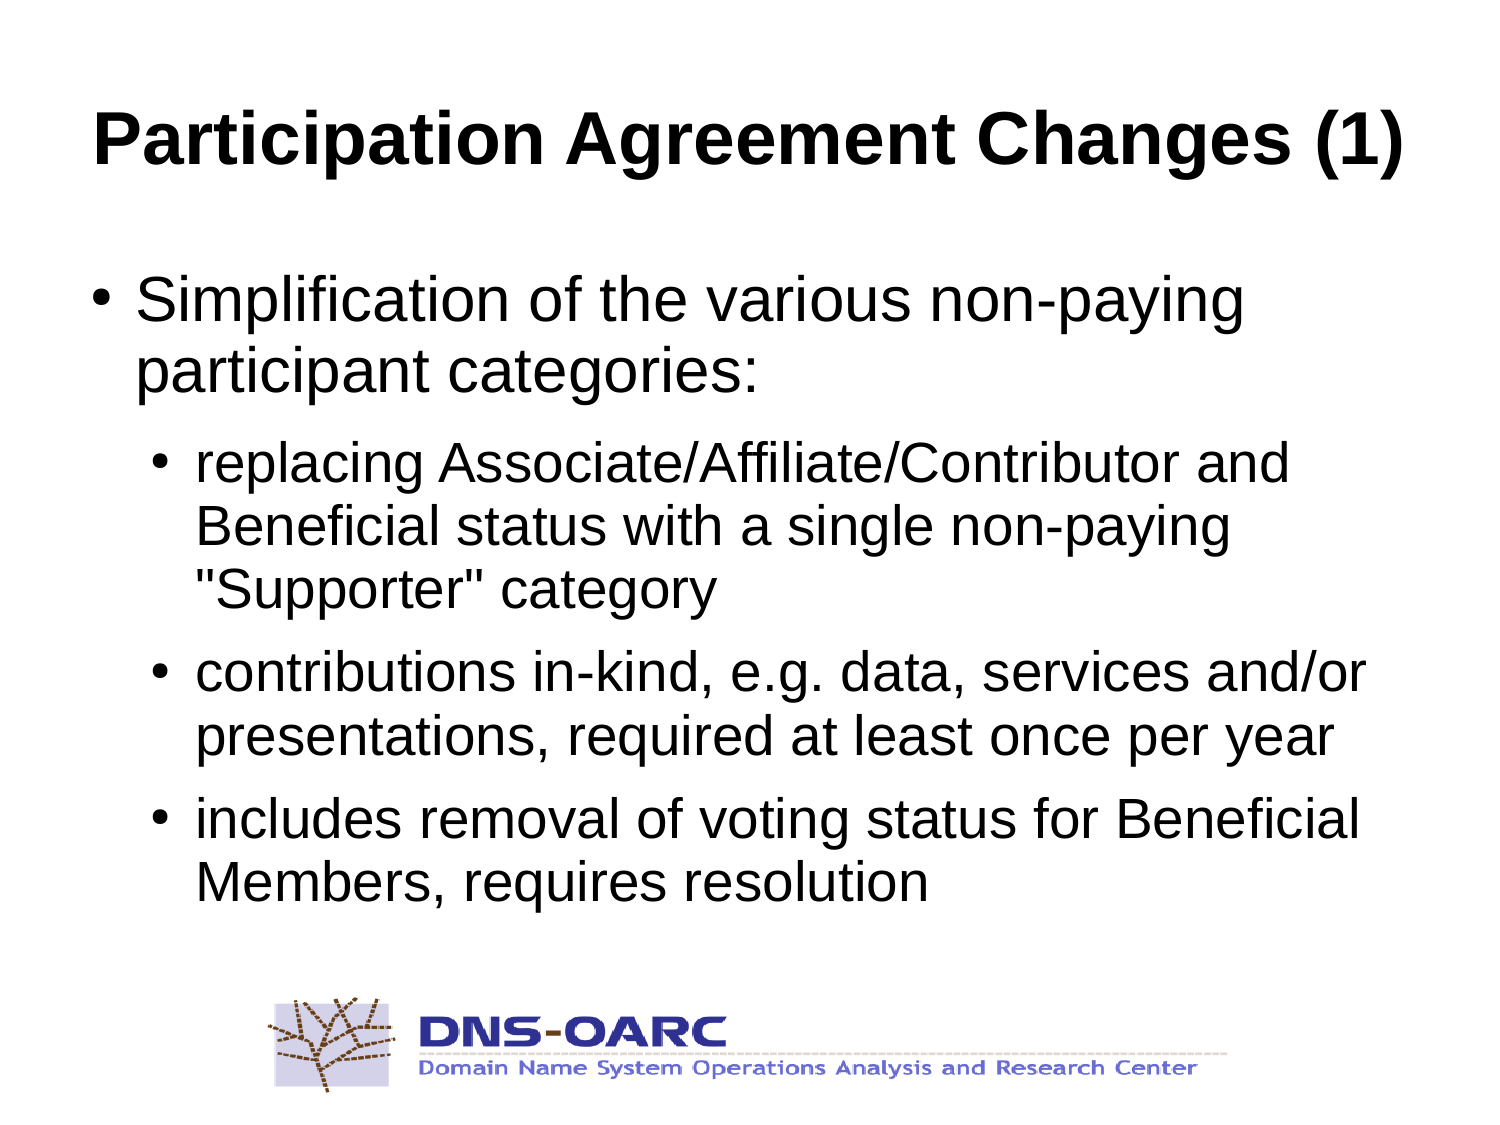

# Participation Agreement Changes (1)
Simplification of the various non-paying participant categories:
replacing Associate/Affiliate/Contributor and Beneficial status with a single non-paying "Supporter" category
contributions in-kind, e.g. data, services and/or presentations, required at least once per year
includes removal of voting status for Beneficial Members, requires resolution